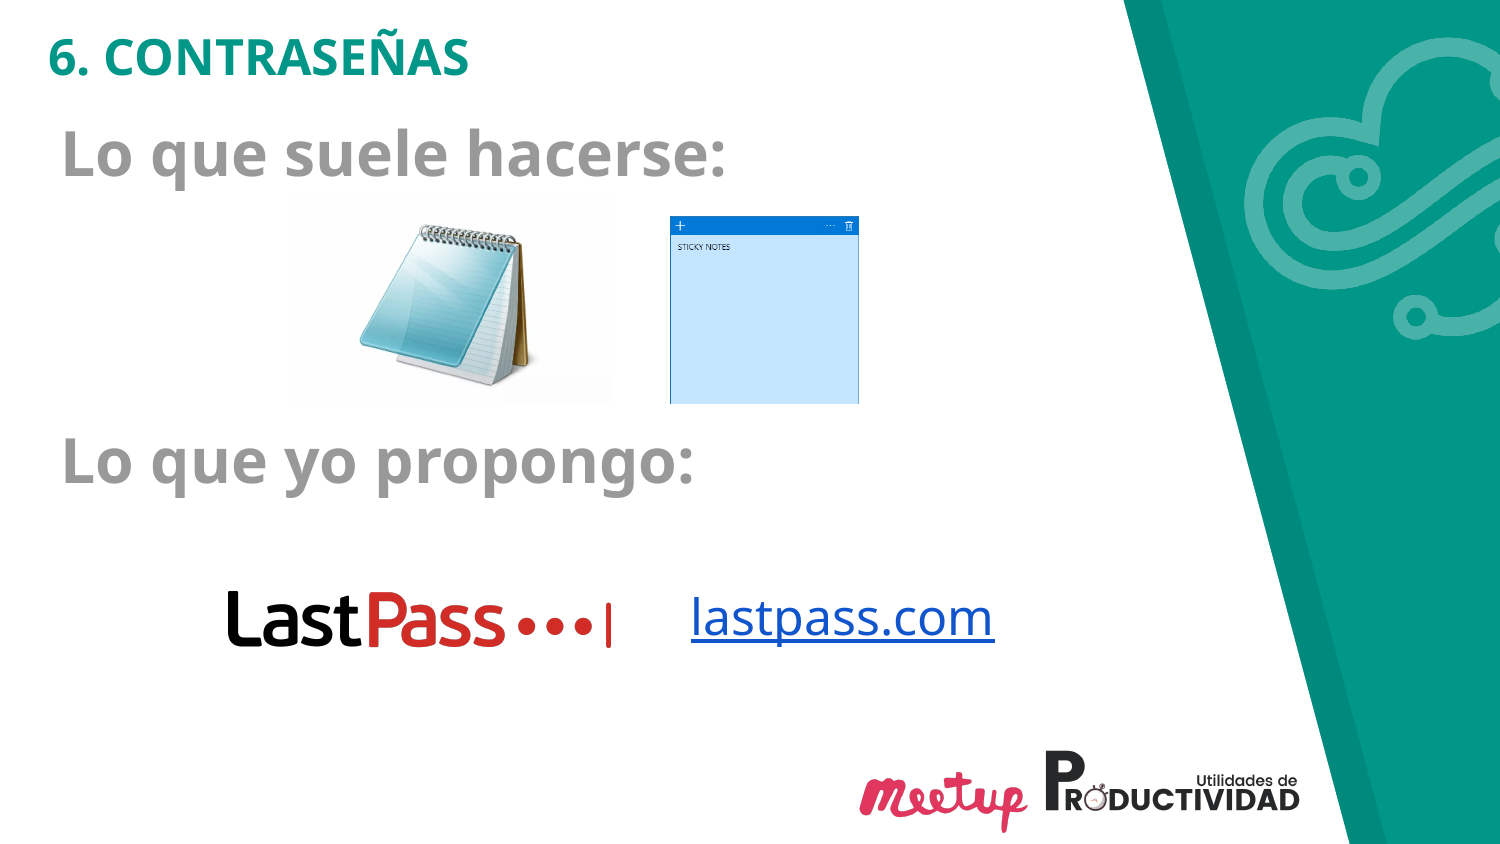

6. CONTRASEÑAS
# Lo que suele hacerse:
Lo que yo propongo:
lastpass.com